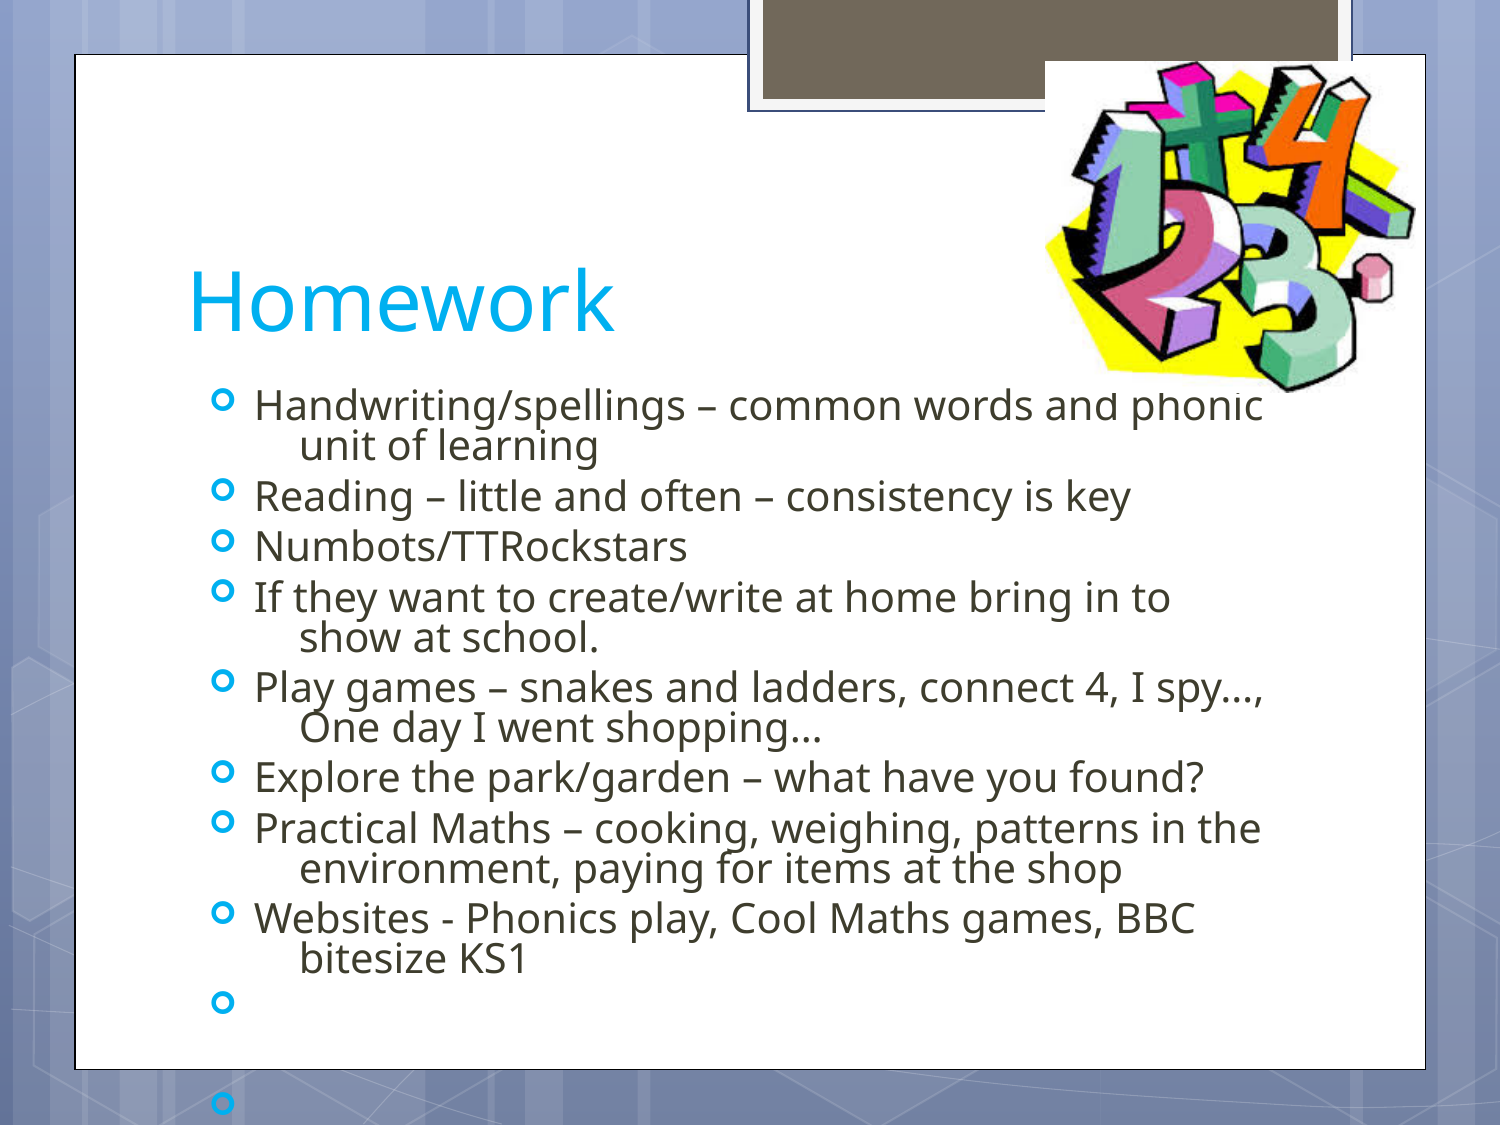

# Homework
Handwriting/spellings – common words and phonic unit of learning
Reading – little and often – consistency is key
Numbots/TTRockstars
If they want to create/write at home bring in to show at school.
Play games – snakes and ladders, connect 4, I spy…, One day I went shopping…
Explore the park/garden – what have you found?
Practical Maths – cooking, weighing, patterns in the environment, paying for items at the shop
Websites - Phonics play, Cool Maths games, BBC bitesize KS1